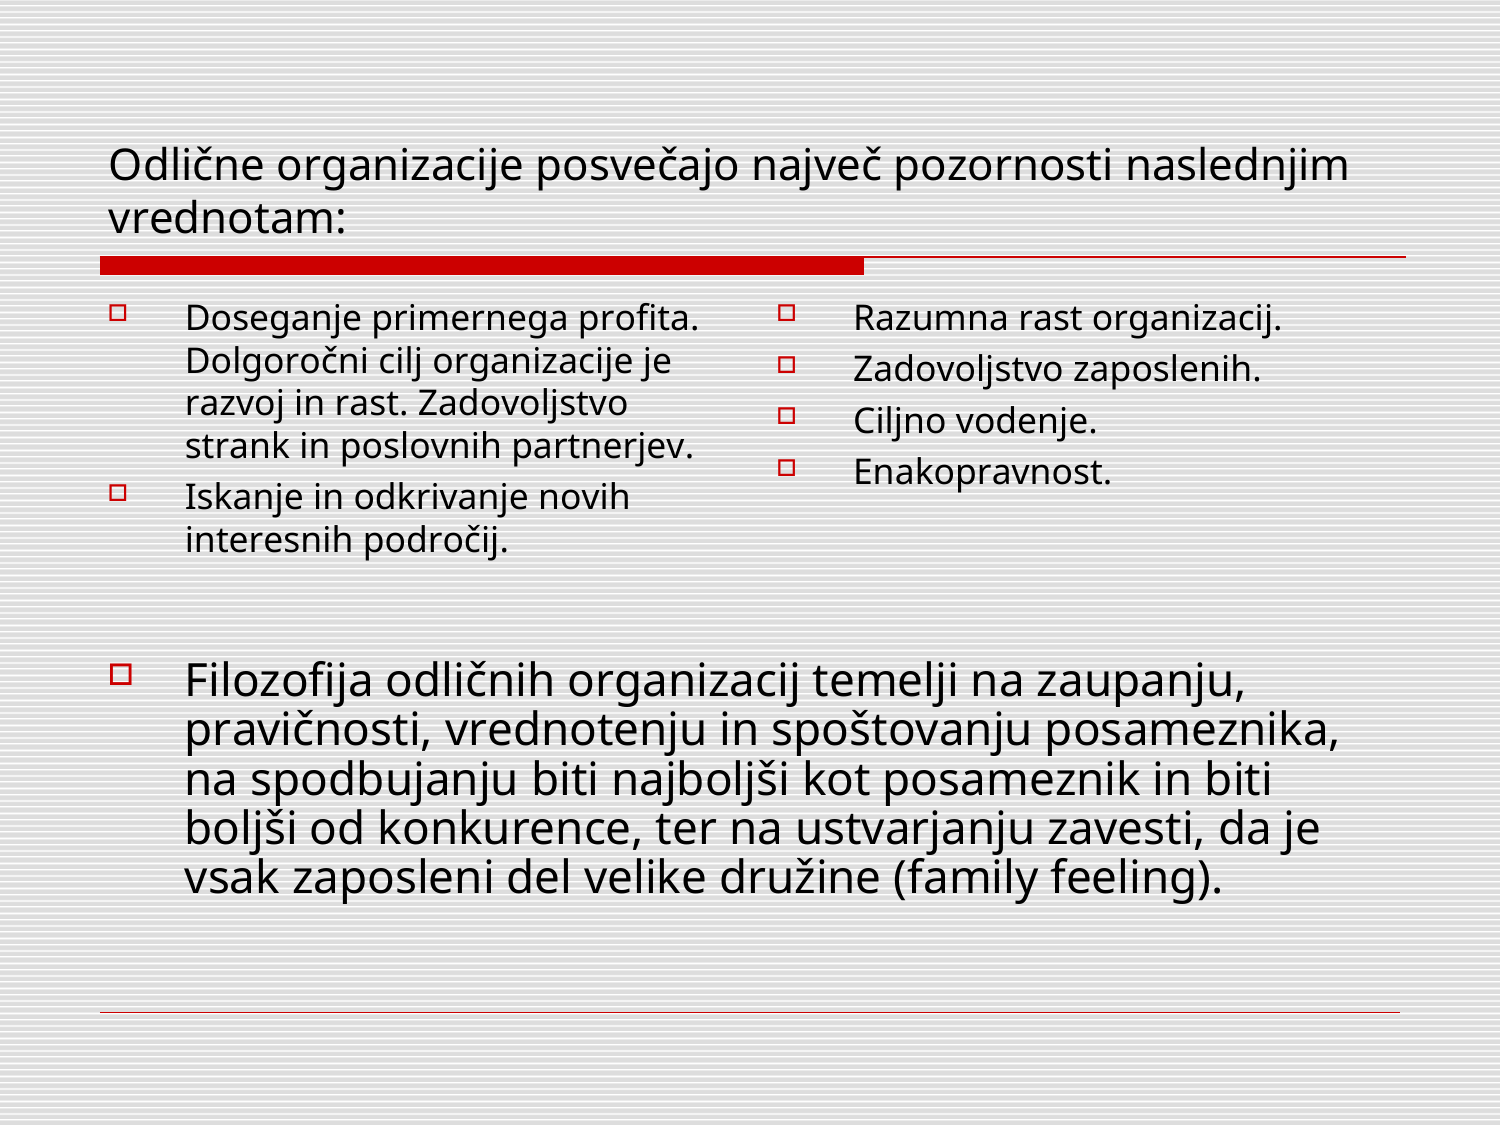

# Odlične organizacije posvečajo največ pozornosti naslednjim vrednotam:
Doseganje primernega profita. Dolgoročni cilj organizacije je razvoj in rast. Zadovoljstvo strank in poslovnih partnerjev.
Iskanje in odkrivanje novih interesnih področij.
Razumna rast organizacij.
Zadovoljstvo zaposlenih.
Ciljno vodenje.
Enakopravnost.
Filozofija odličnih organizacij temelji na zaupanju, pravičnosti, vrednotenju in spoštovanju posameznika, na spodbujanju biti najboljši kot posameznik in biti boljši od konkurence, ter na ustvarjanju zavesti, da je vsak zaposleni del velike družine (family feeling).